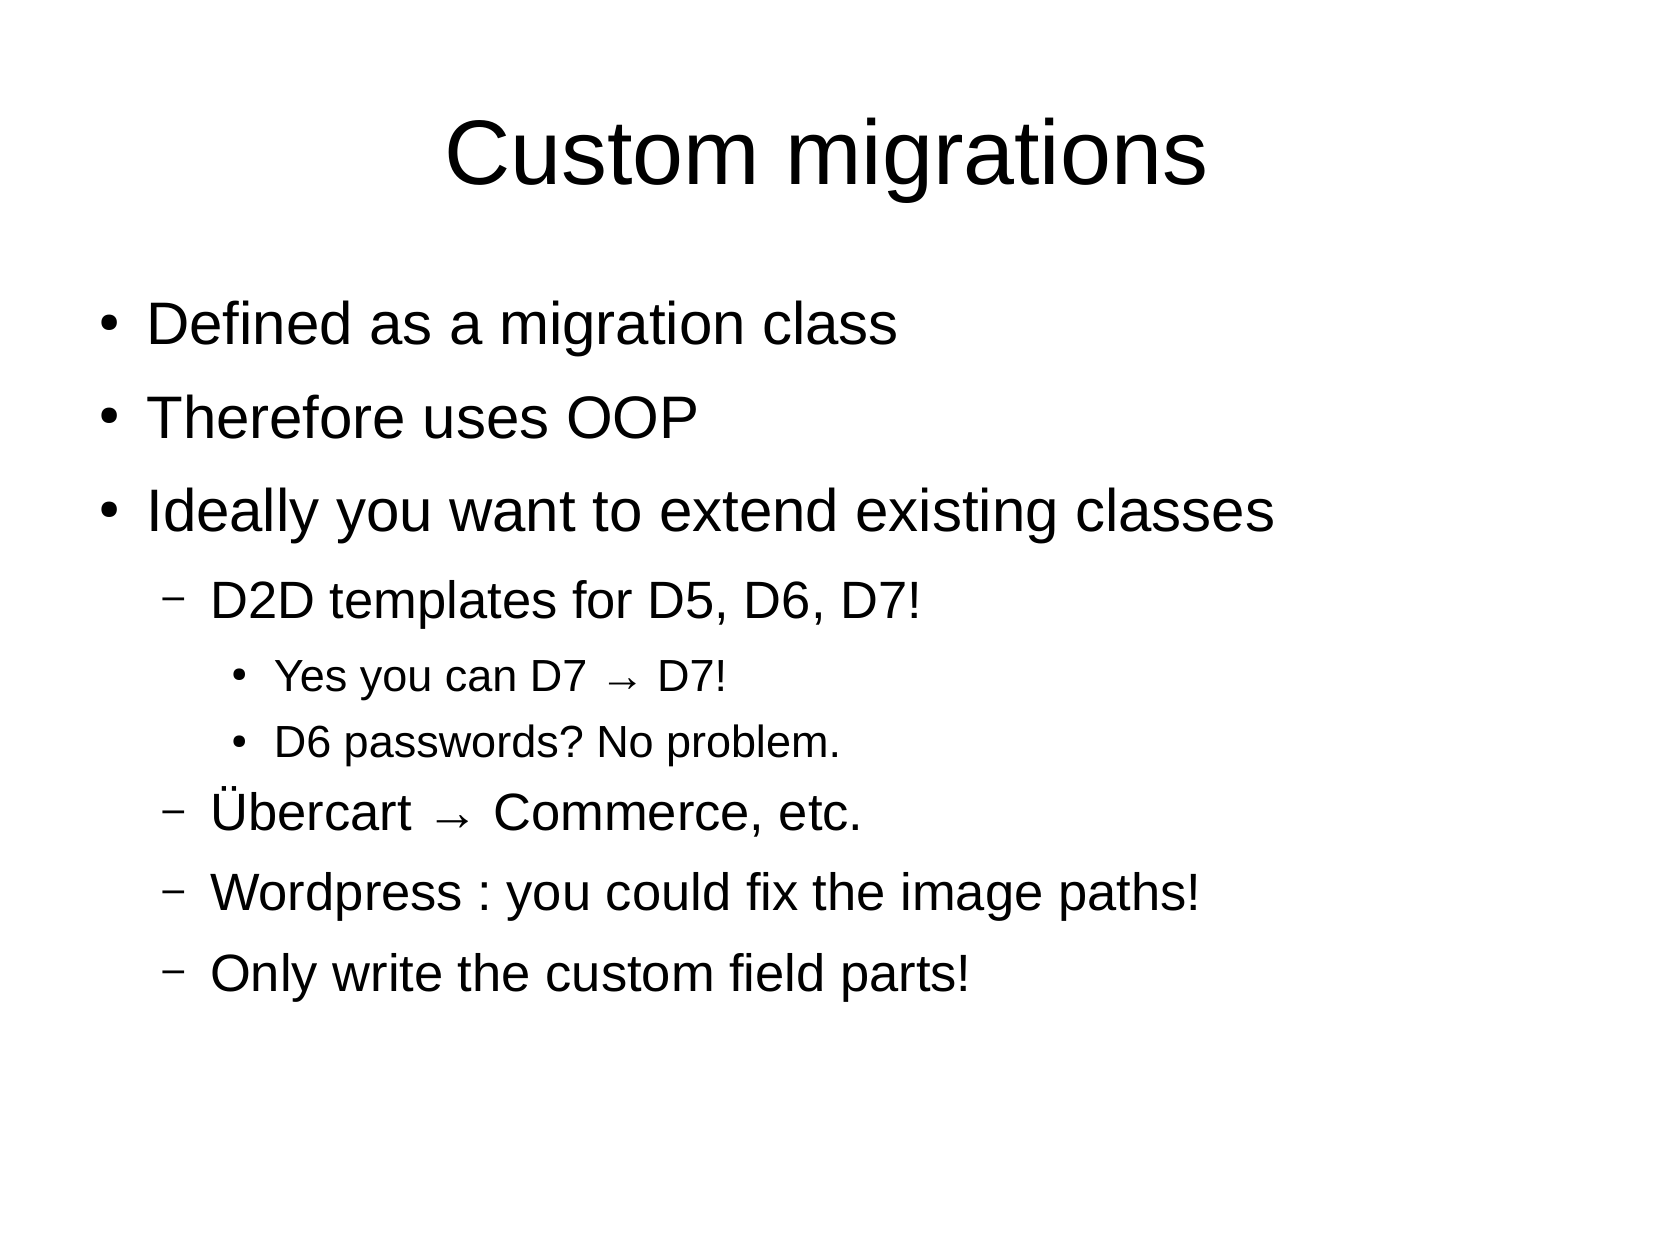

# Custom migrations
Defined as a migration class
Therefore uses OOP
Ideally you want to extend existing classes
D2D templates for D5, D6, D7!
Yes you can D7 → D7!
D6 passwords? No problem.
Übercart → Commerce, etc.
Wordpress : you could fix the image paths!
Only write the custom field parts!